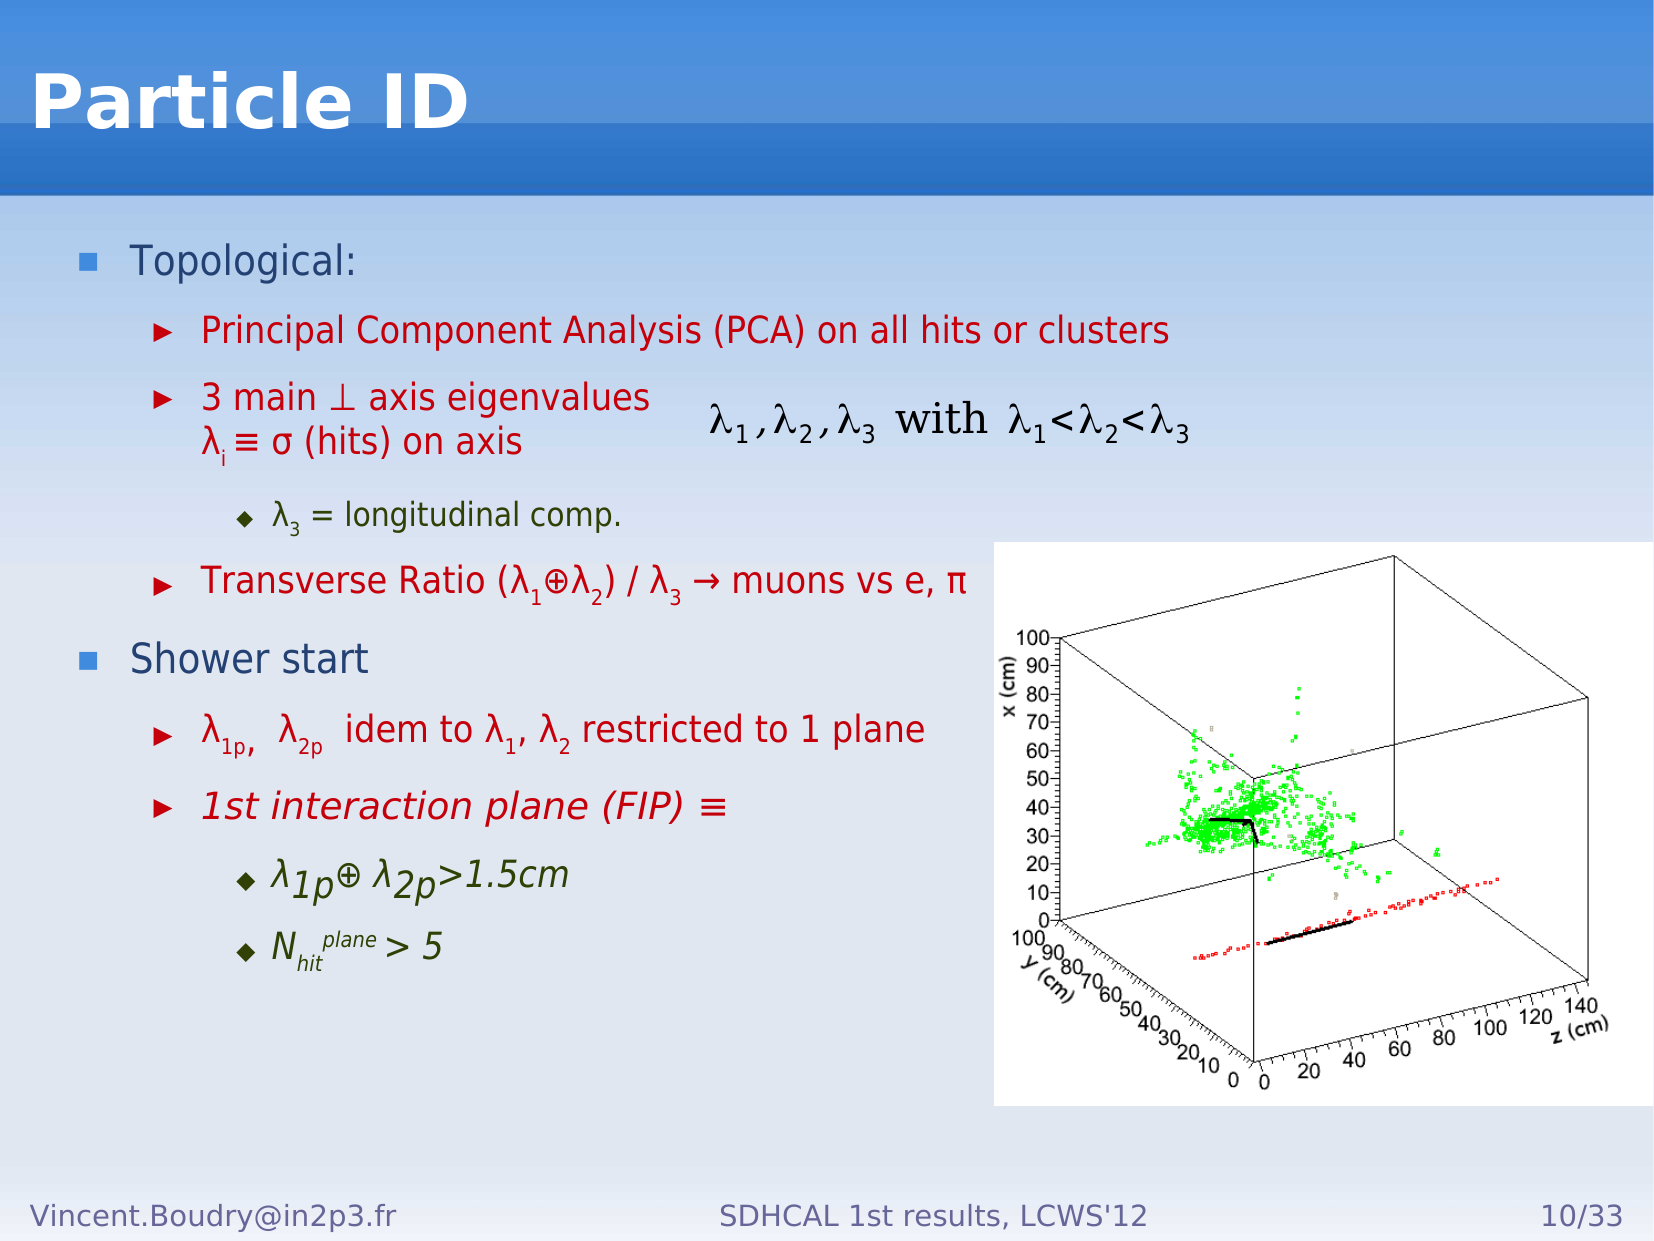

# Particle ID
Topological:
Principal Component Analysis (PCA) on all hits or clusters
3 main ⊥ axis eigenvalues
λi ≡ σ (hits) on axis
λ3 = longitudinal comp.
Transverse Ratio (λ1⊕λ2) / λ3 → muons vs e, π
Shower start
λ1p, λ2p idem to λ1, λ2 restricted to 1 plane
1st interaction plane (FIP) ≡
λ1p⊕ λ2p>1.5cm
Nhitplane > 5
Vincent.Boudry@in2p3.fr
SDHCAL 1st results, LCWS'12
10